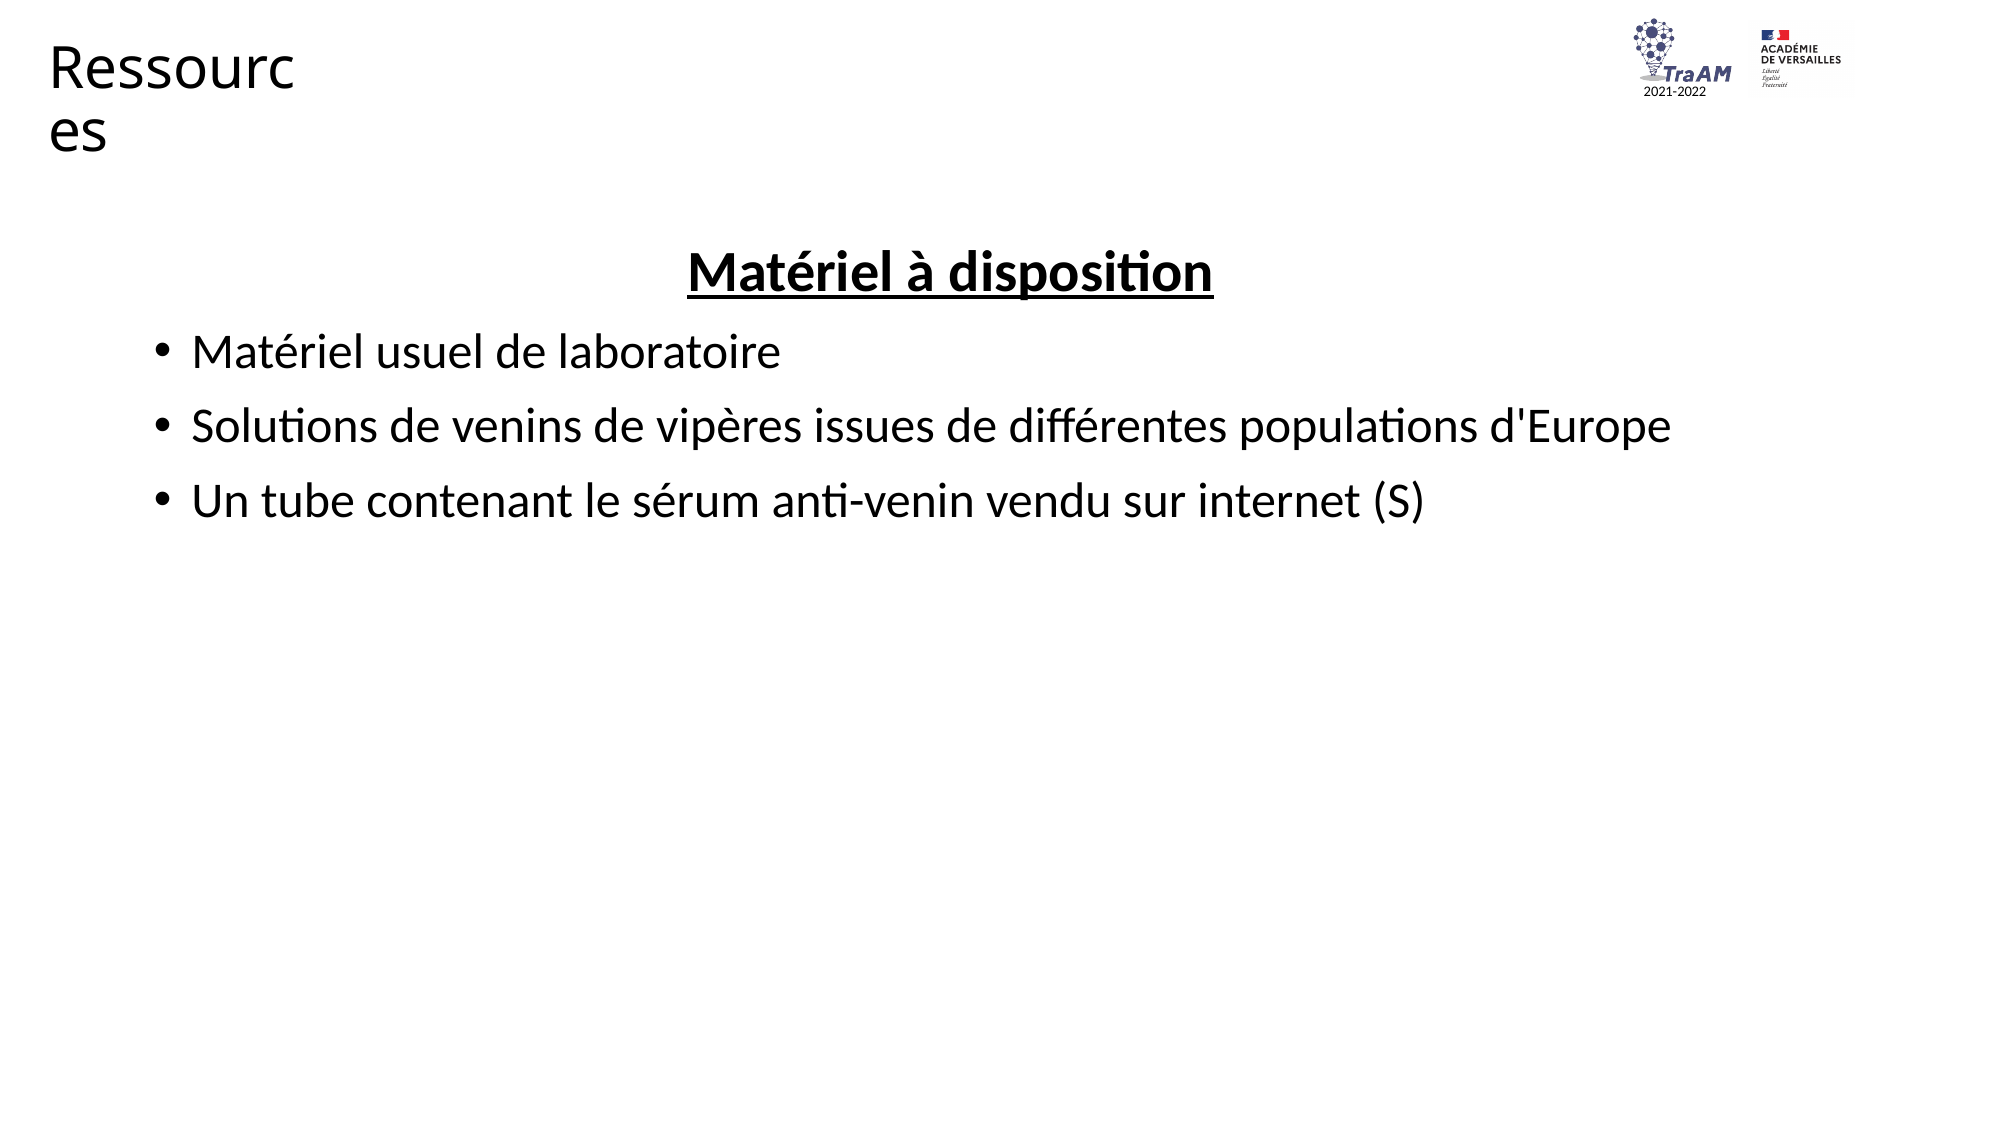

# Ressources
Matériel à disposition
Matériel usuel de laboratoire
Solutions de venins de vipères issues de différentes populations d'Europe
Un tube contenant le sérum anti-venin vendu sur internet (S)